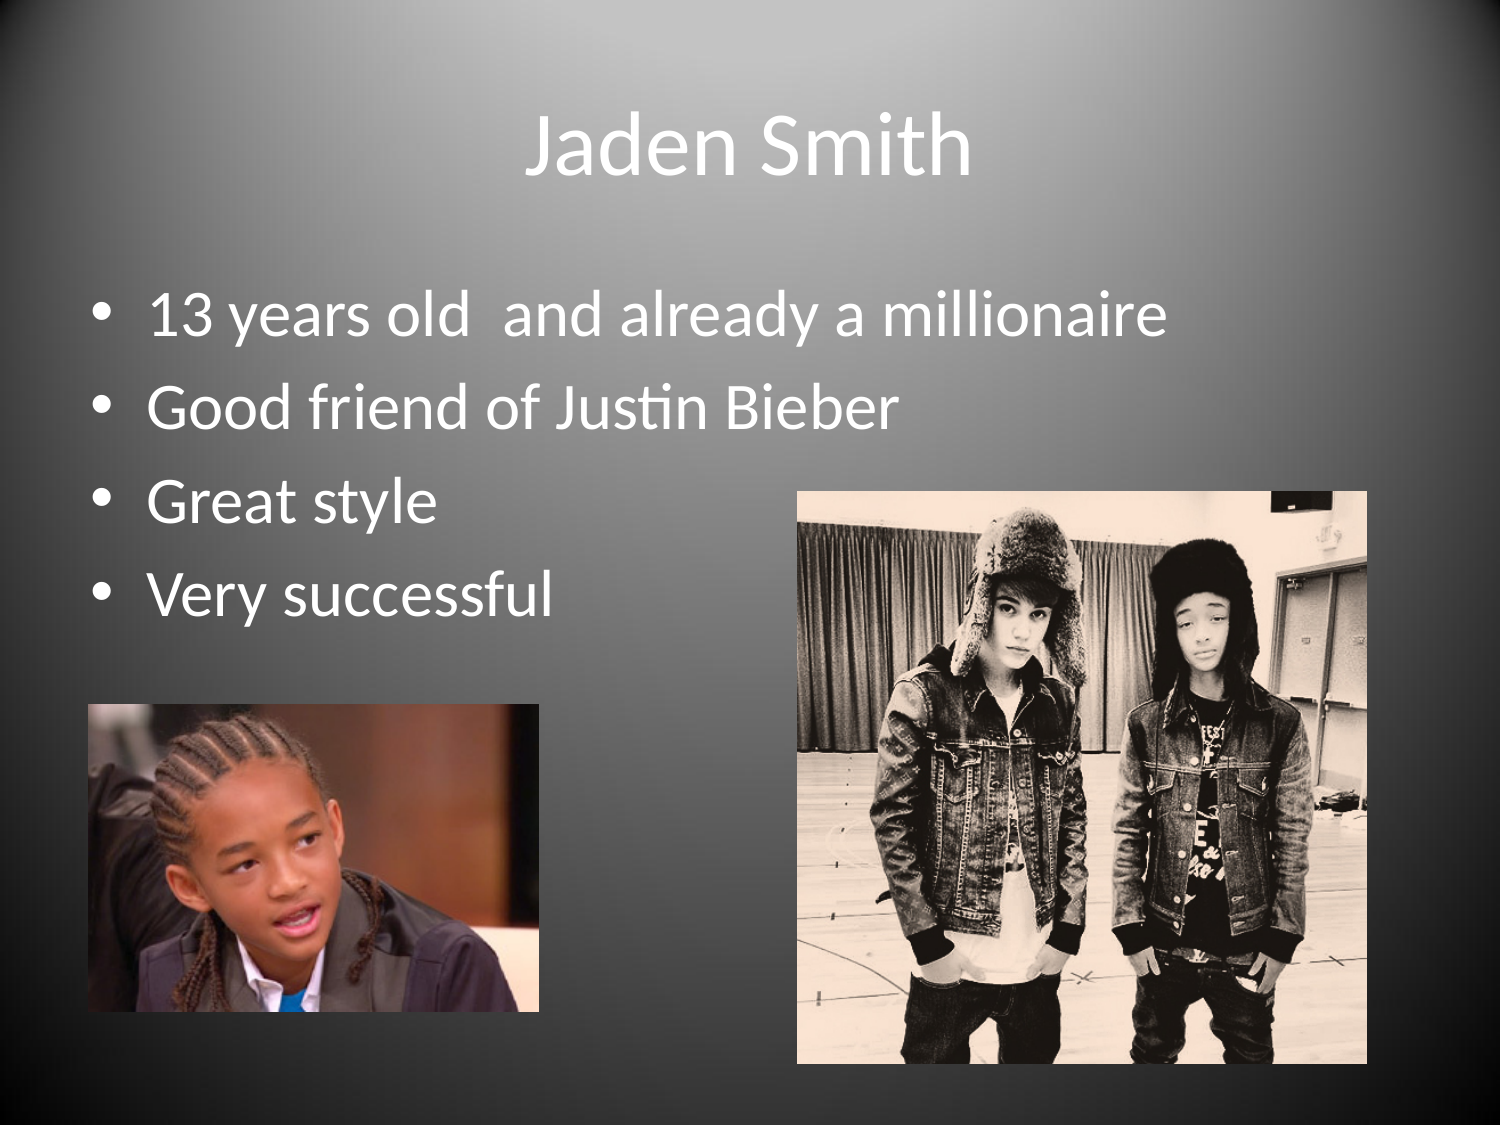

# Jaden Smith
13 years old  and already a millionaire
Good friend of Justin Bieber
Great style
Very successful